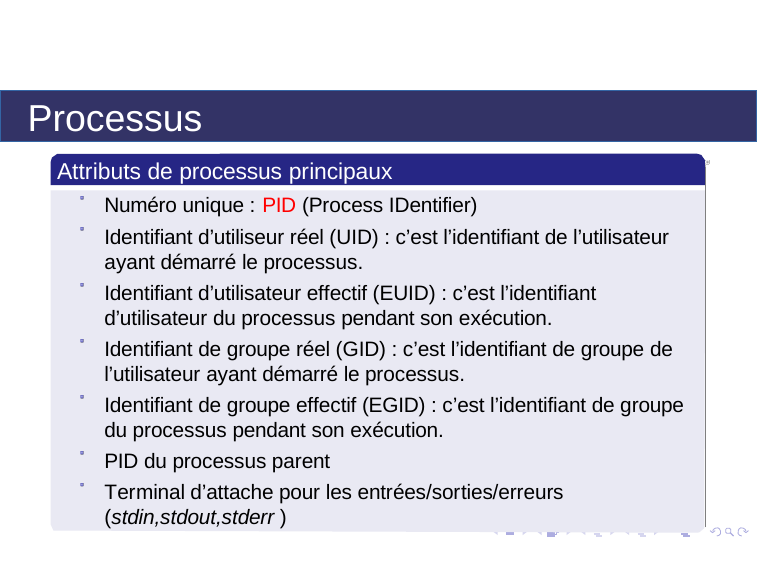

Processus
Attributs de processus principaux
Numéro unique : PID (Process IDentifier)
Identifiant d’utiliseur réel (UID) : c’est l’identifiant de l’utilisateur ayant démarré le processus.
Identifiant d’utilisateur effectif (EUID) : c’est l’identifiant d’utilisateur du processus pendant son exécution.
Identifiant de groupe réel (GID) : c’est l’identifiant de groupe de l’utilisateur ayant démarré le processus.
Identifiant de groupe effectif (EGID) : c’est l’identifiant de groupe du processus pendant son exécution.
PID du processus parent
Terminal d’attache pour les entrées/sorties/erreurs (stdin,stdout,stderr )
mickael.hoerdt@hesge.ch